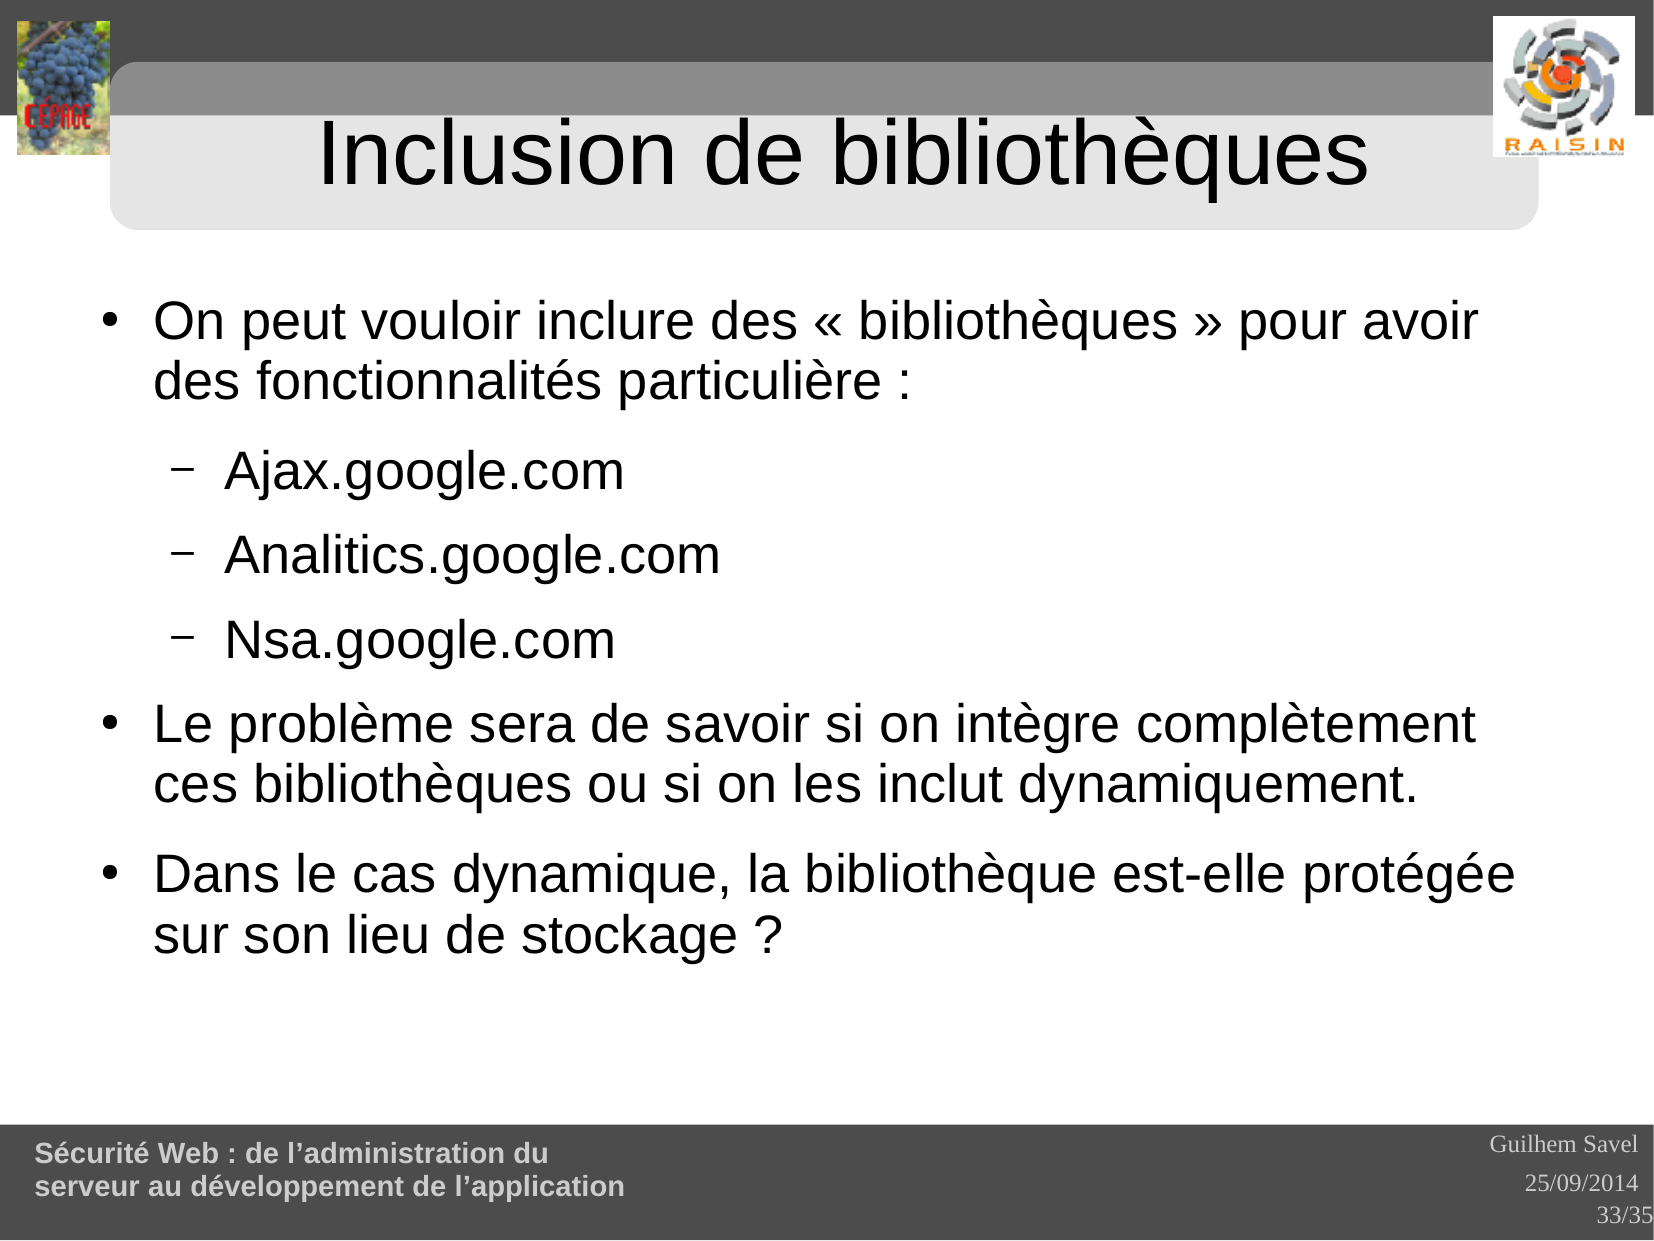

# Inclusion de bibliothèques
On peut vouloir inclure des « bibliothèques » pour avoir des fonctionnalités particulière :
Ajax.google.com
Analitics.google.com
Nsa.google.com
Le problème sera de savoir si on intègre complètement ces bibliothèques ou si on les inclut dynamiquement.
Dans le cas dynamique, la bibliothèque est-elle protégée sur son lieu de stockage ?